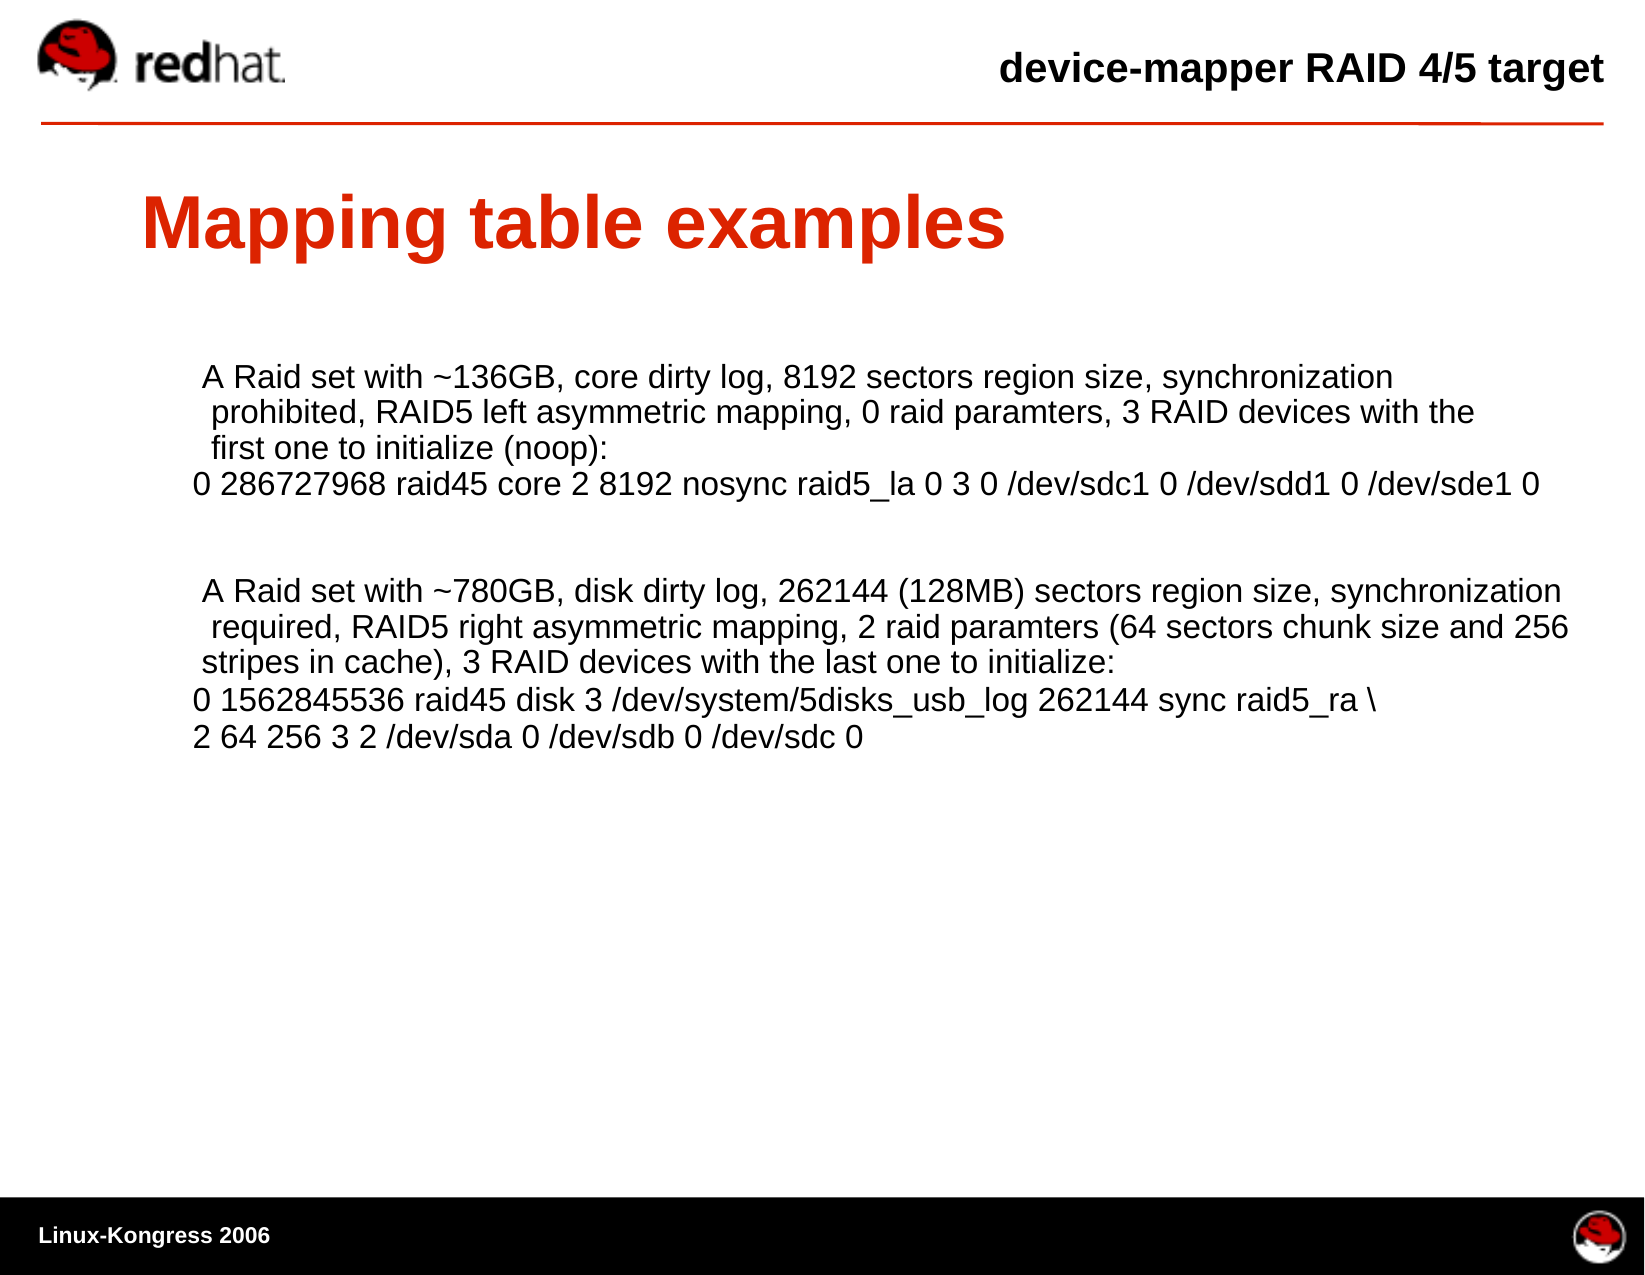

device-mapper RAID 4/5 target
Mapping table examples
 A Raid set with ~136GB, core dirty log, 8192 sectors region size, synchronization
 prohibited, RAID5 left asymmetric mapping, 0 raid paramters, 3 RAID devices with the
 first one to initialize (noop):
0 286727968 raid45 core 2 8192 nosync raid5_la 0 3 0 /dev/sdc1 0 /dev/sdd1 0 /dev/sde1 0
 A Raid set with ~780GB, disk dirty log, 262144 (128MB) sectors region size, synchronization
 required, RAID5 right asymmetric mapping, 2 raid paramters (64 sectors chunk size and 256
 stripes in cache), 3 RAID devices with the last one to initialize:
0 1562845536 raid45 disk 3 /dev/system/5disks_usb_log 262144 sync raid5_ra \
2 64 256 3 2 /dev/sda 0 /dev/sdb 0 /dev/sdc 0
Linux-Kongress 2006